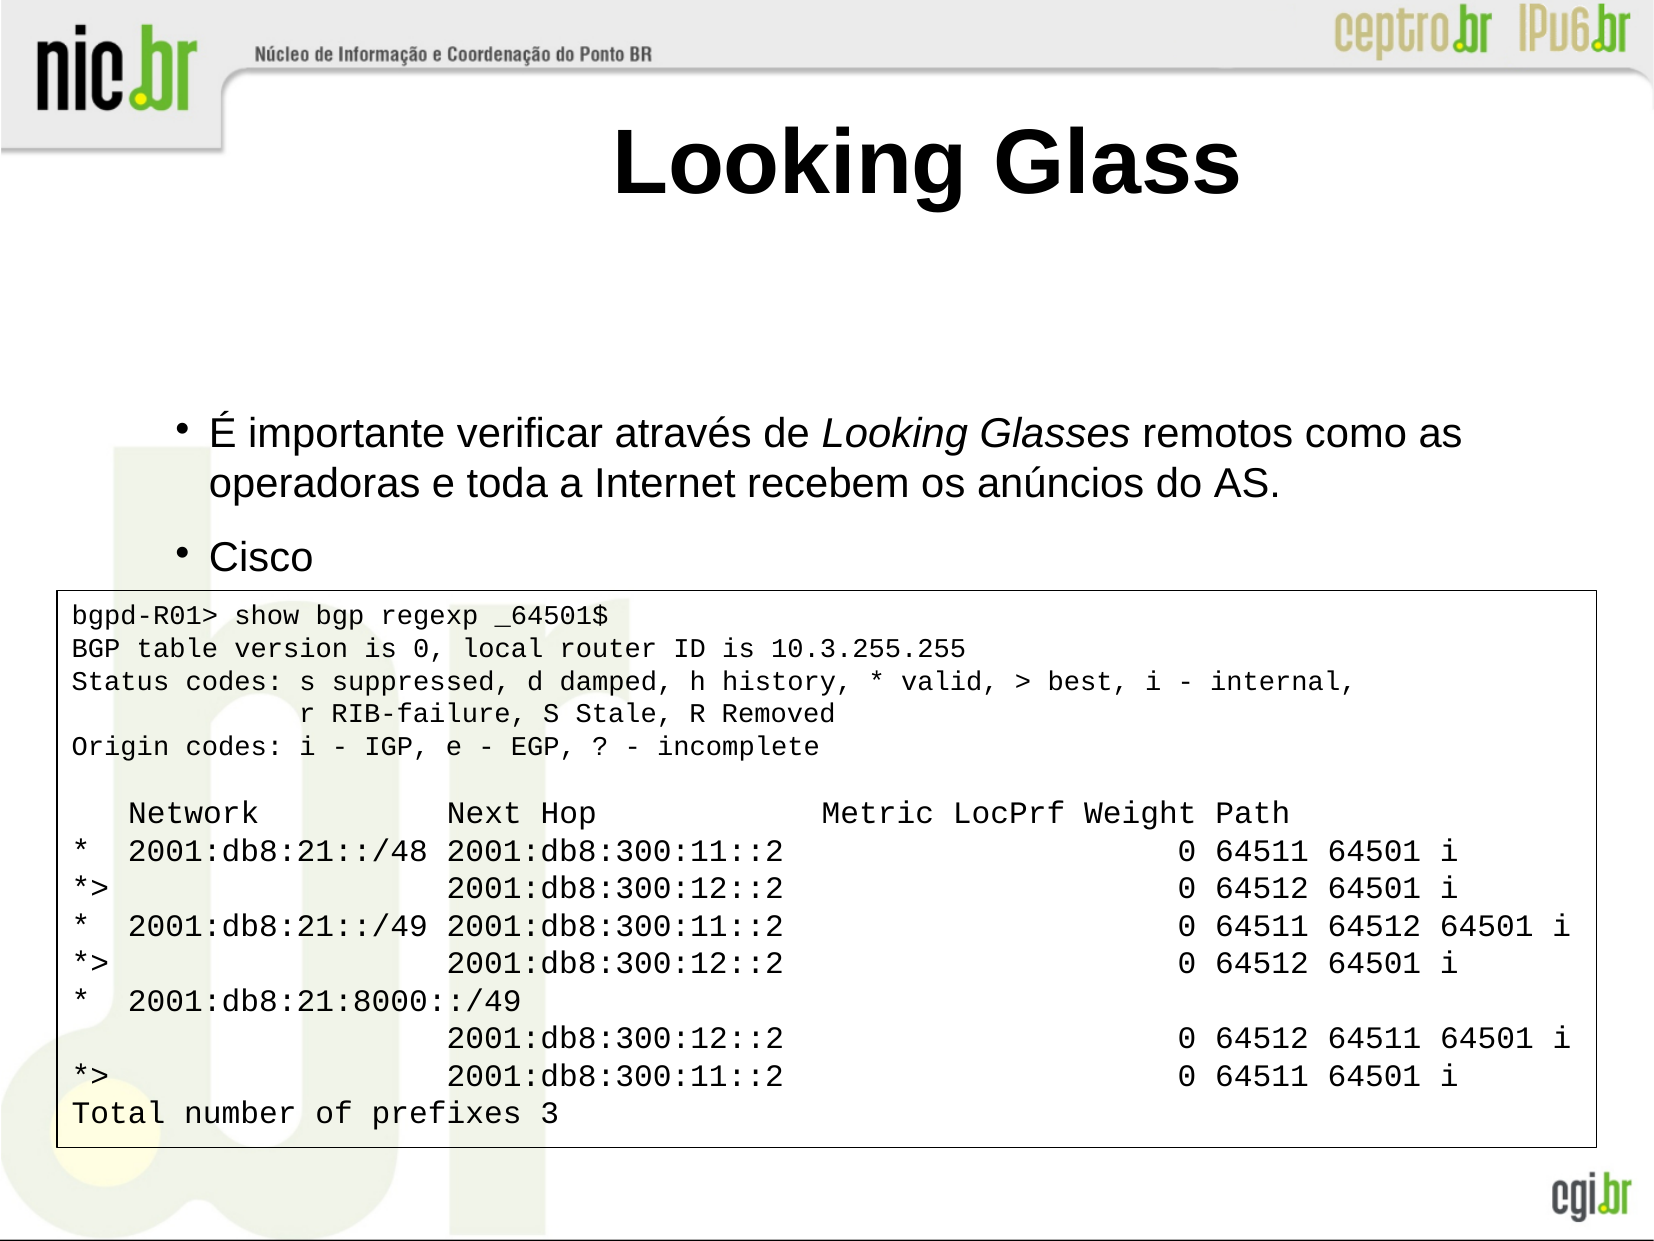

Looking Glass
É importante verificar através de Looking Glasses remotos como as operadoras e toda a Internet recebem os anúncios do AS.
Cisco
bgpd-R01> show bgp regexp _64501$
BGP table version is 0, local router ID is 10.3.255.255
Status codes: s suppressed, d damped, h history, * valid, > best, i - internal,
 r RIB-failure, S Stale, R Removed
Origin codes: i - IGP, e - EGP, ? - incomplete
 Network Next Hop Metric LocPrf Weight Path
* 2001:db8:21::/48 2001:db8:300:11::2 0 64511 64501 i
*> 2001:db8:300:12::2 0 64512 64501 i
* 2001:db8:21::/49 2001:db8:300:11::2 0 64511 64512 64501 i
*> 2001:db8:300:12::2 0 64512 64501 i
* 2001:db8:21:8000::/49
 2001:db8:300:12::2 0 64512 64511 64501 i
*> 2001:db8:300:11::2 0 64511 64501 i
Total number of prefixes 3